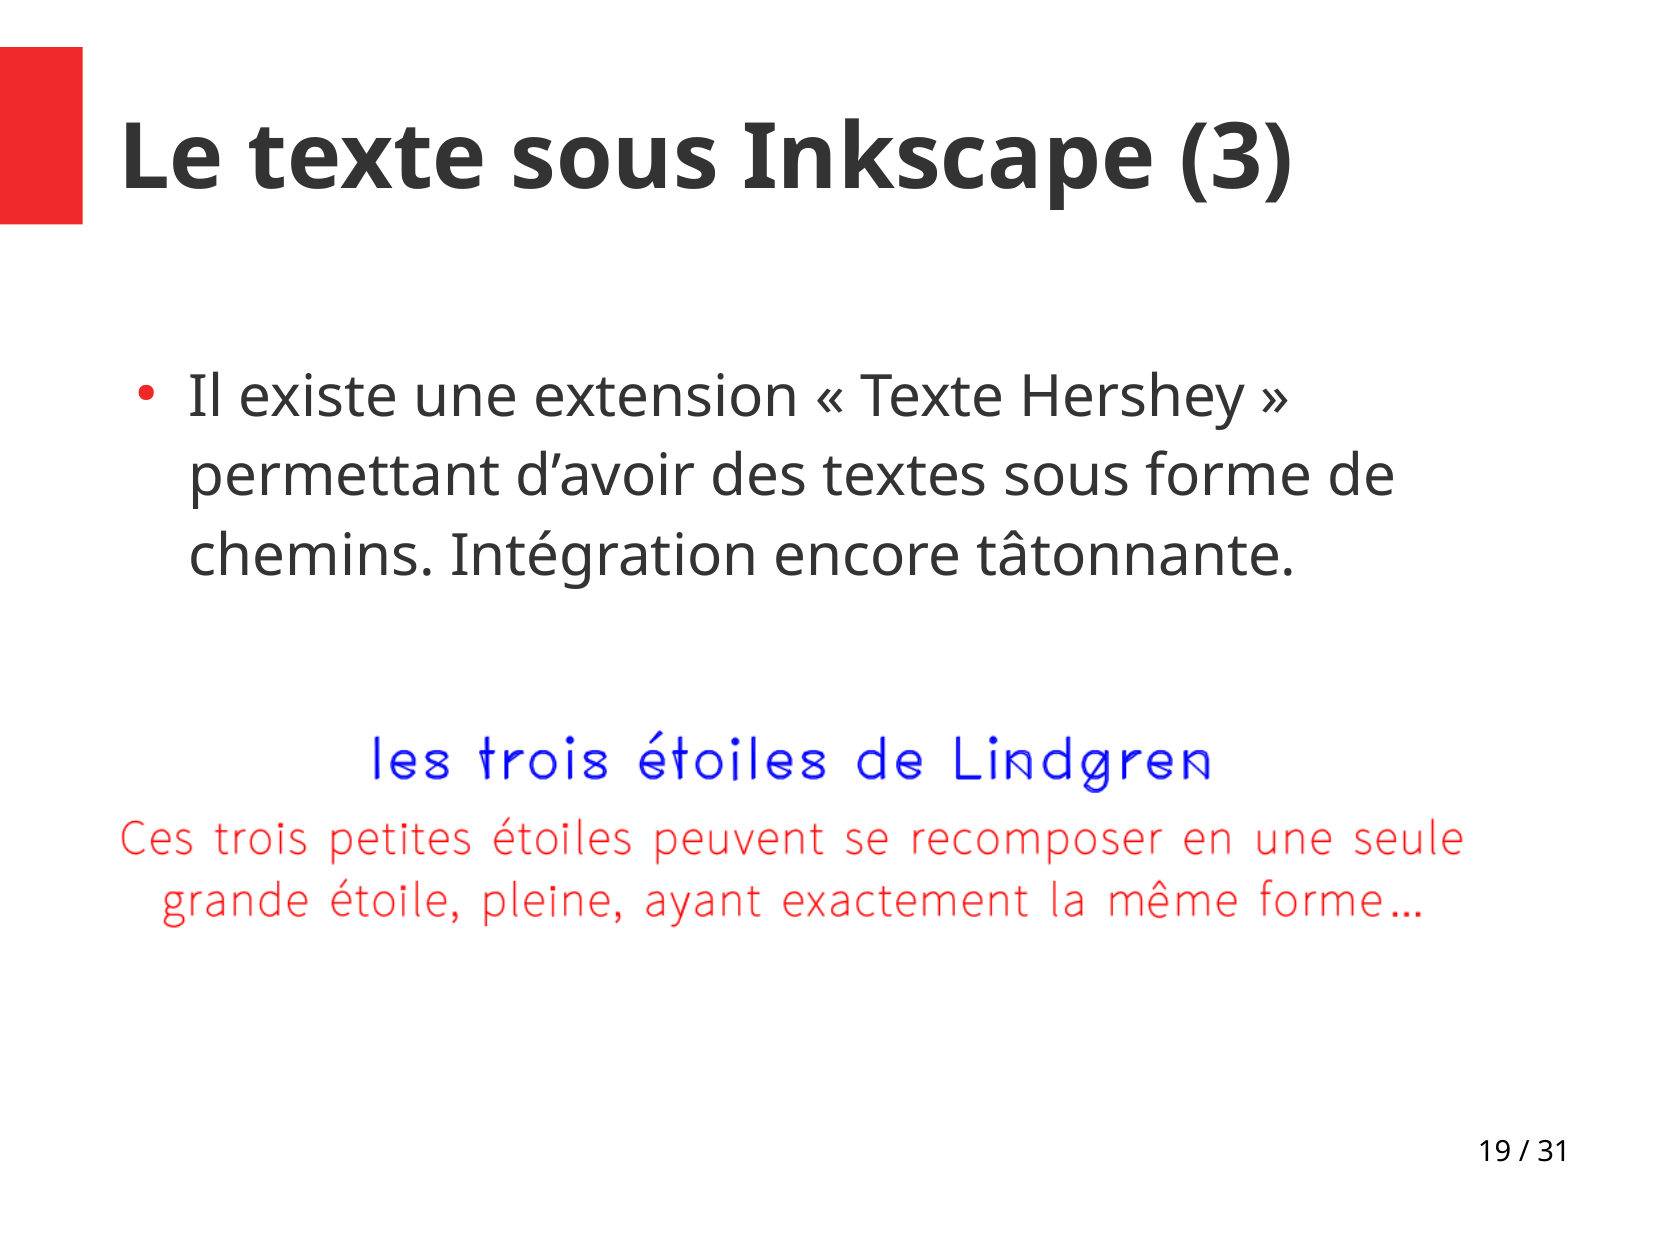

# Le texte sous Inkscape (3)
Il existe une extension « Texte Hershey » permettant d’avoir des textes sous forme de chemins. Intégration encore tâtonnante.
19